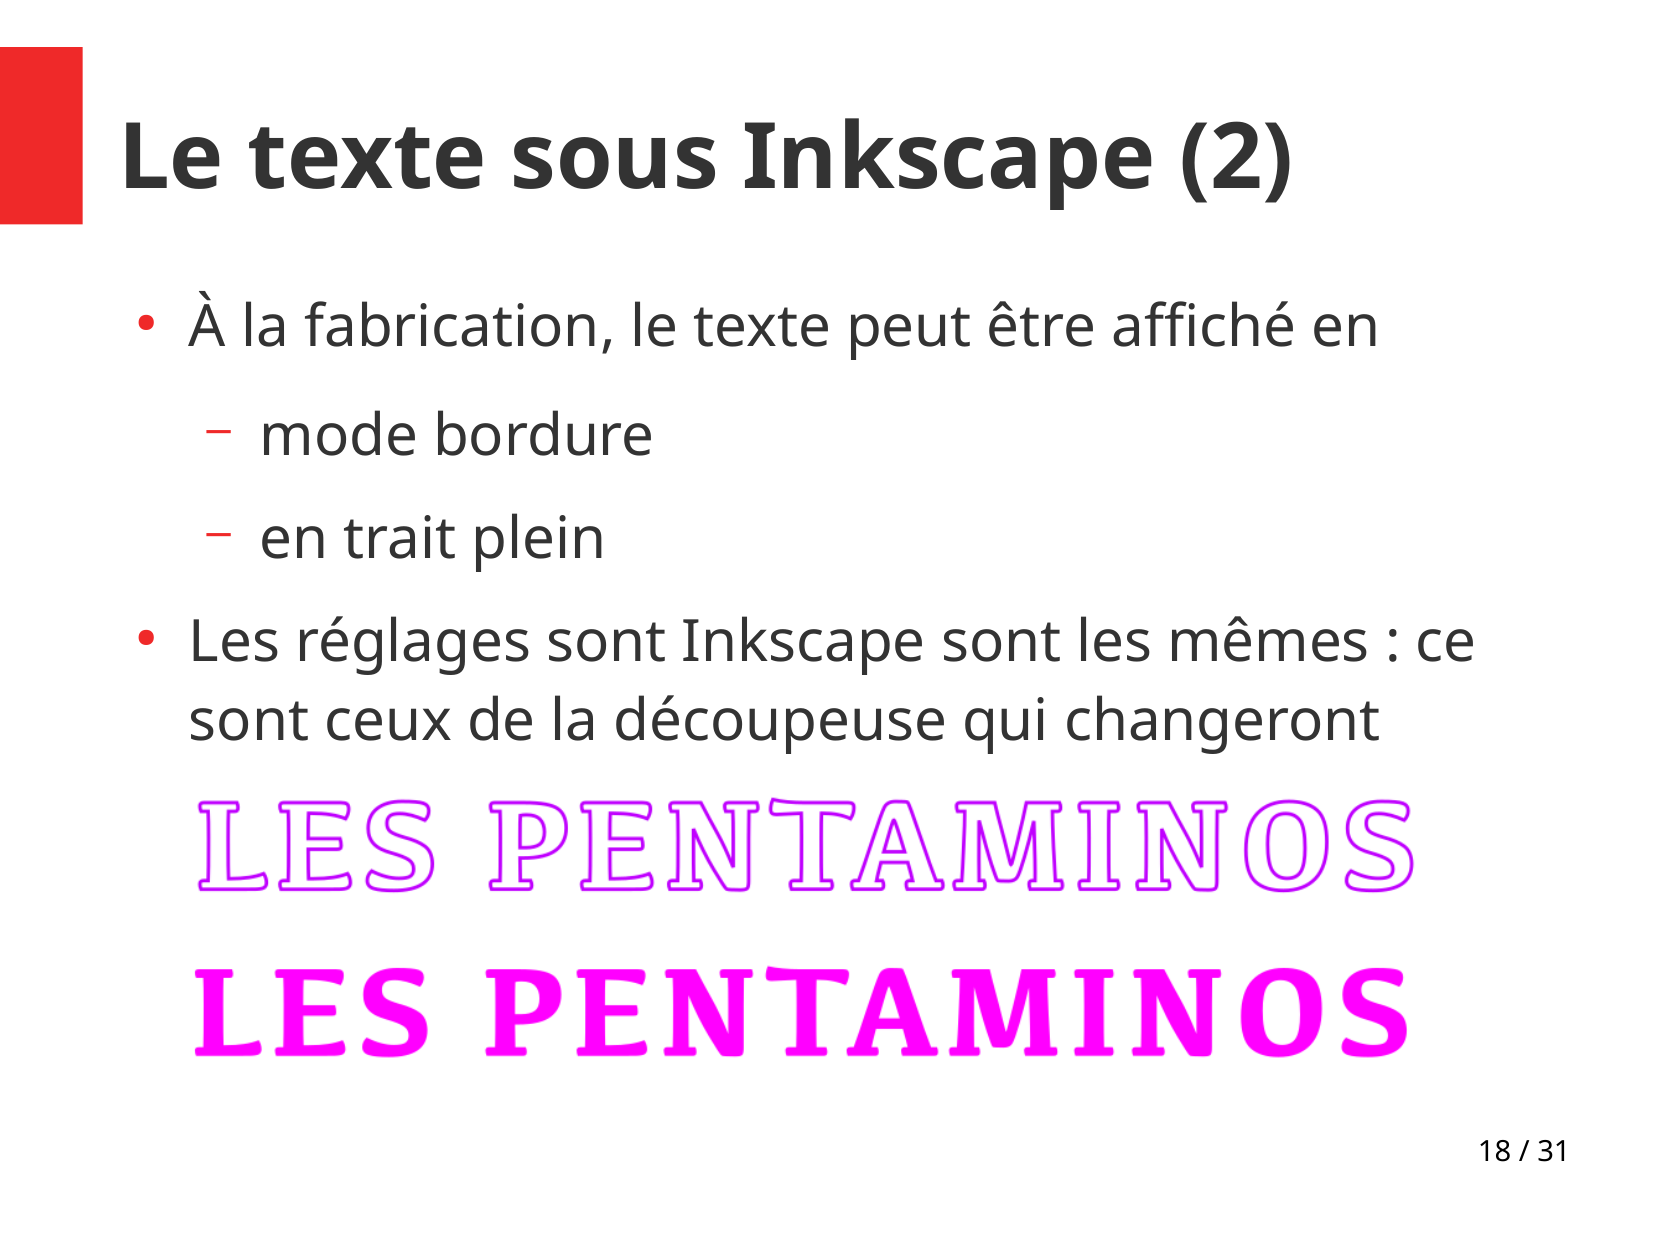

# Le texte sous Inkscape (2)
À la fabrication, le texte peut être affiché en
mode bordure
en trait plein
Les réglages sont Inkscape sont les mêmes : ce sont ceux de la découpeuse qui changeront
18